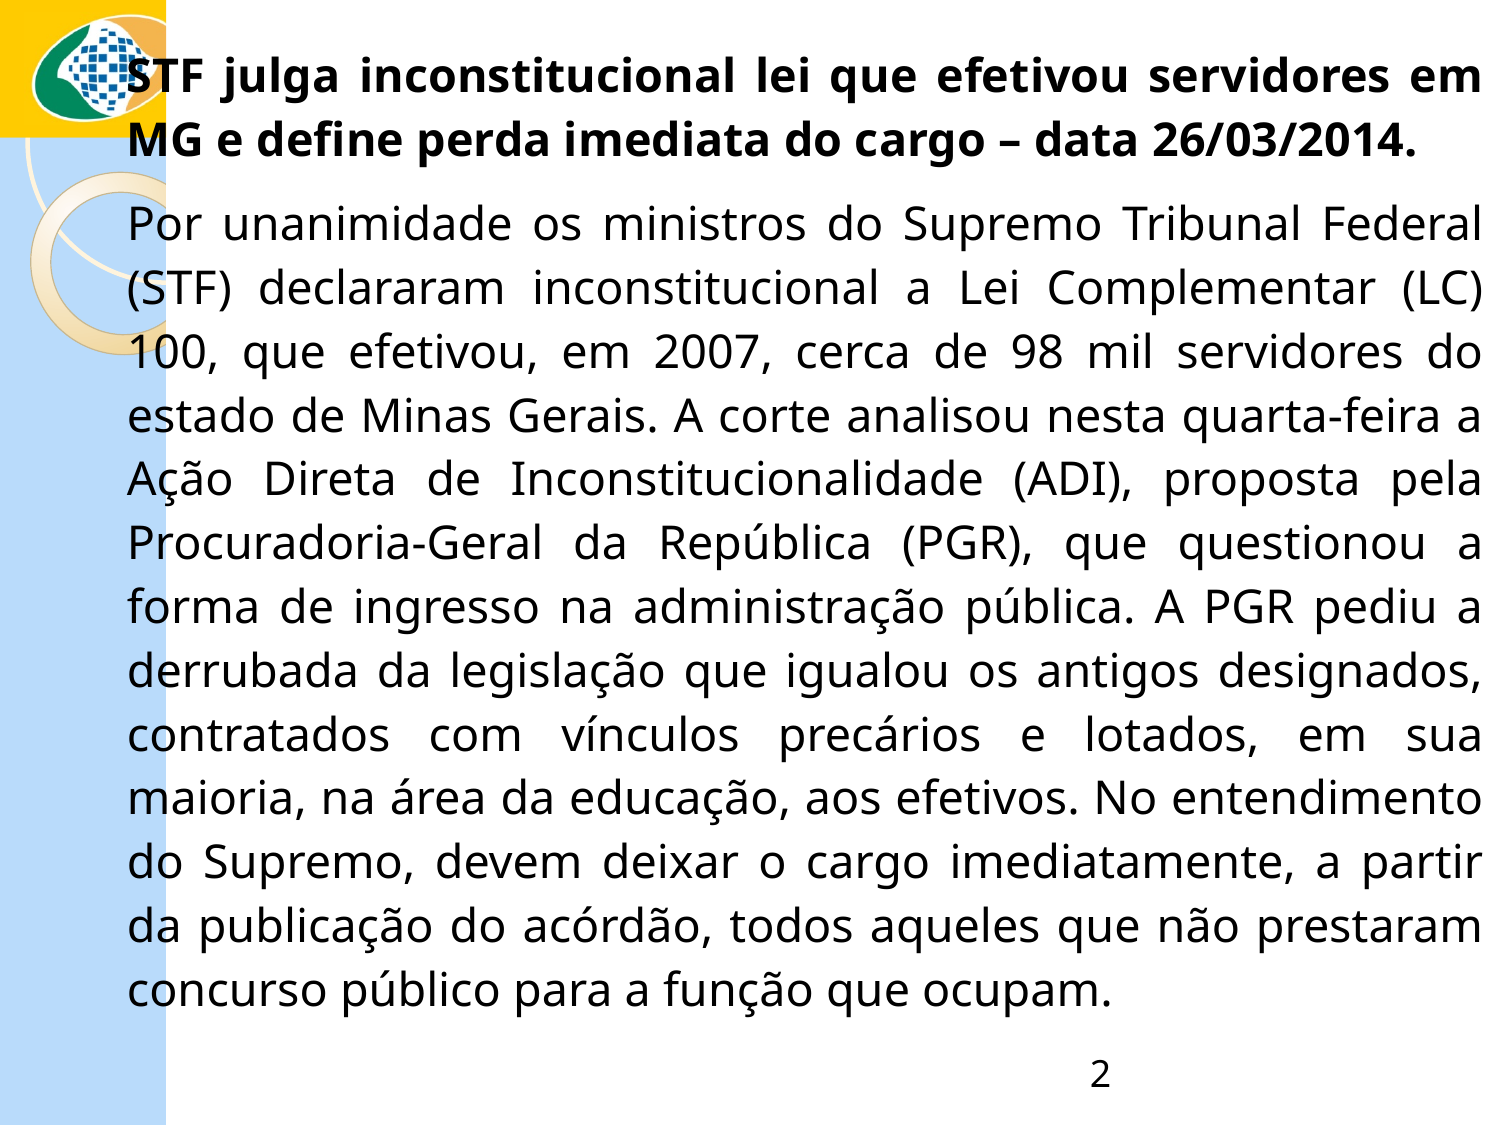

#
STF julga inconstitucional lei que efetivou servidores em MG e define perda imediata do cargo – data 26/03/2014.
Por unanimidade os ministros do Supremo Tribunal Federal (STF) declararam inconstitucional a Lei Complementar (LC) 100, que efetivou, em 2007, cerca de 98 mil servidores do estado de Minas Gerais. A corte analisou nesta quarta-feira a Ação Direta de Inconstitucionalidade (ADI), proposta pela Procuradoria-Geral da República (PGR), que questionou a forma de ingresso na administração pública. A PGR pediu a derrubada da legislação que igualou os antigos designados, contratados com vínculos precários e lotados, em sua maioria, na área da educação, aos efetivos. No entendimento do Supremo, devem deixar o cargo imediatamente, a partir da publicação do acórdão, todos aqueles que não prestaram concurso público para a função que ocupam.